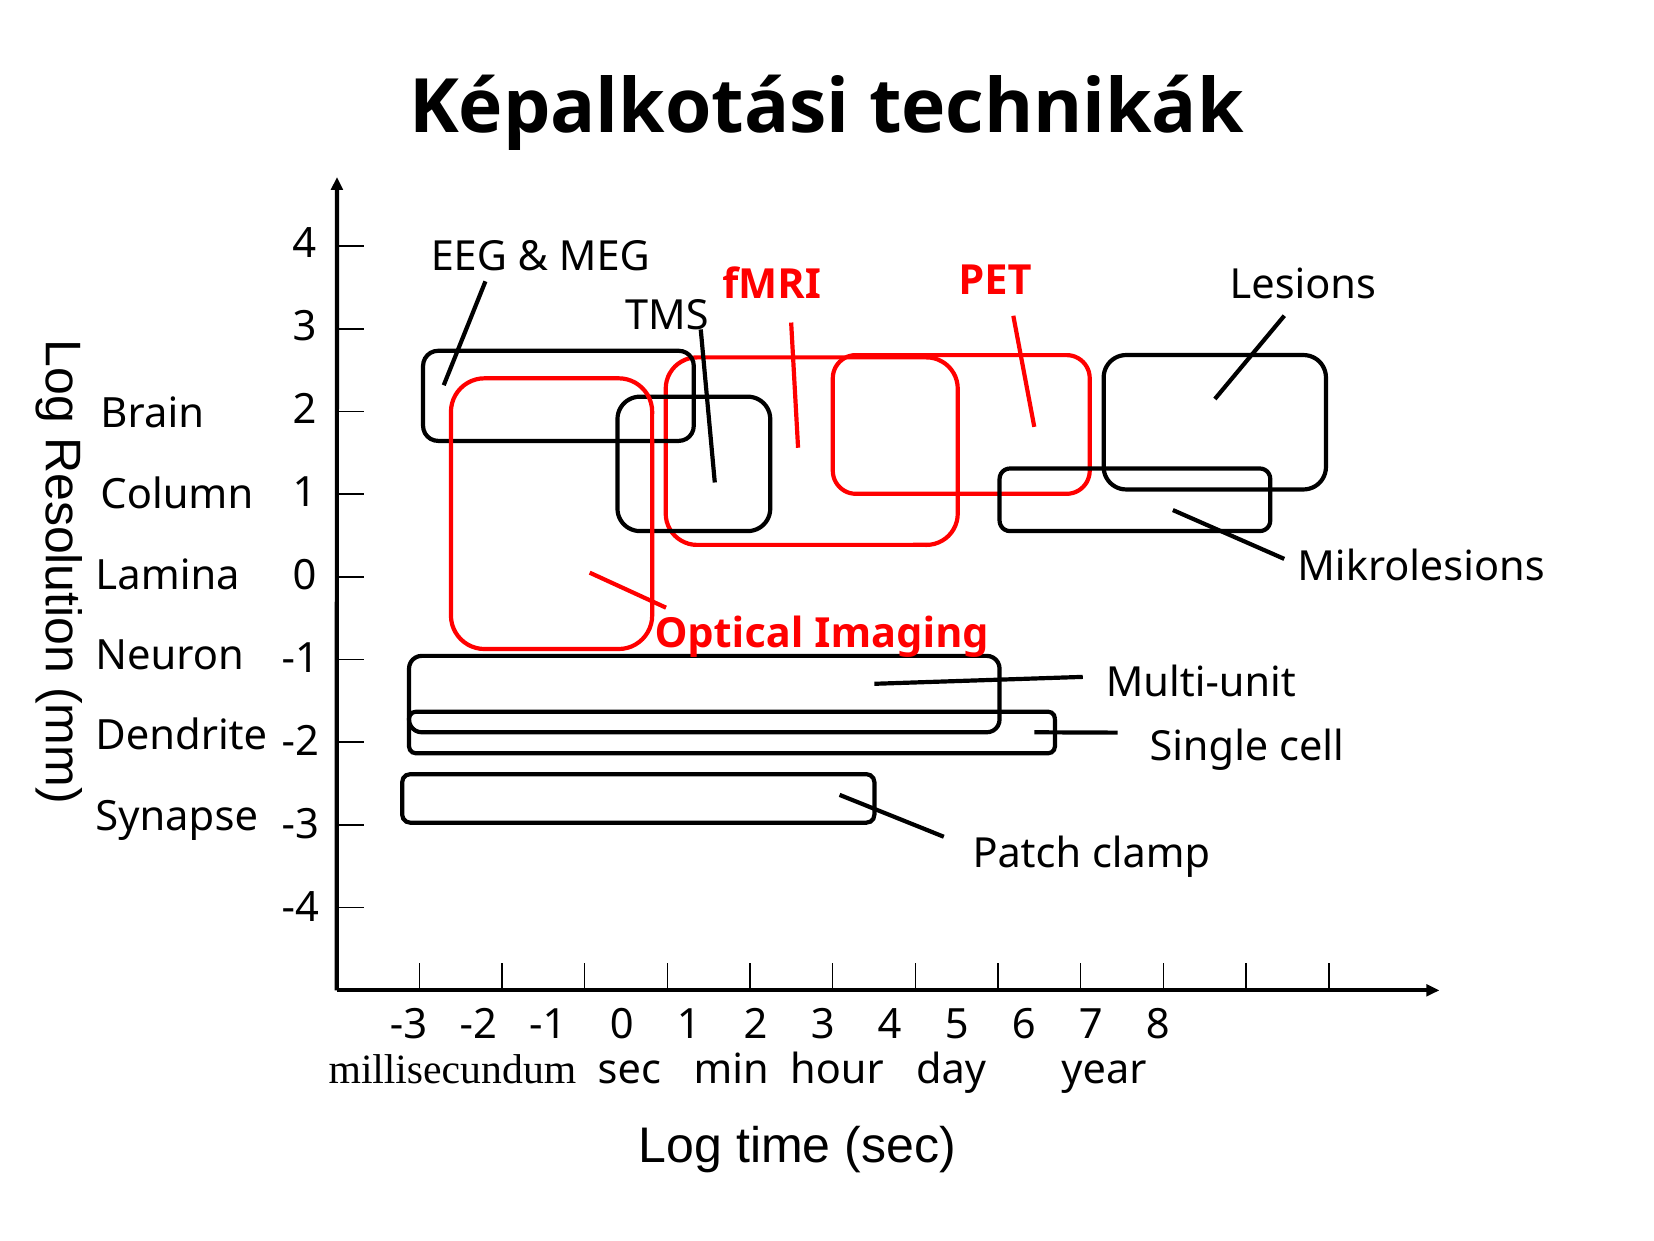

# Képalkotási technikák
 4
 3
 2
 1
 0
-1
-2
-3
-4
EEG & MEG
PET
fMRI
Lesions
TMS
Log Resolution (mm)
Brain
Column
Mikrolesions
Lamina
Neuron
Dendrite
Synapse
Optical Imaging
Multi-unit
Single cell
Patch clamp
 -3 -2 -1 0 1 2 3 4 5 6 7 8
 millisecundum sec min hour day year
Log time (sec)